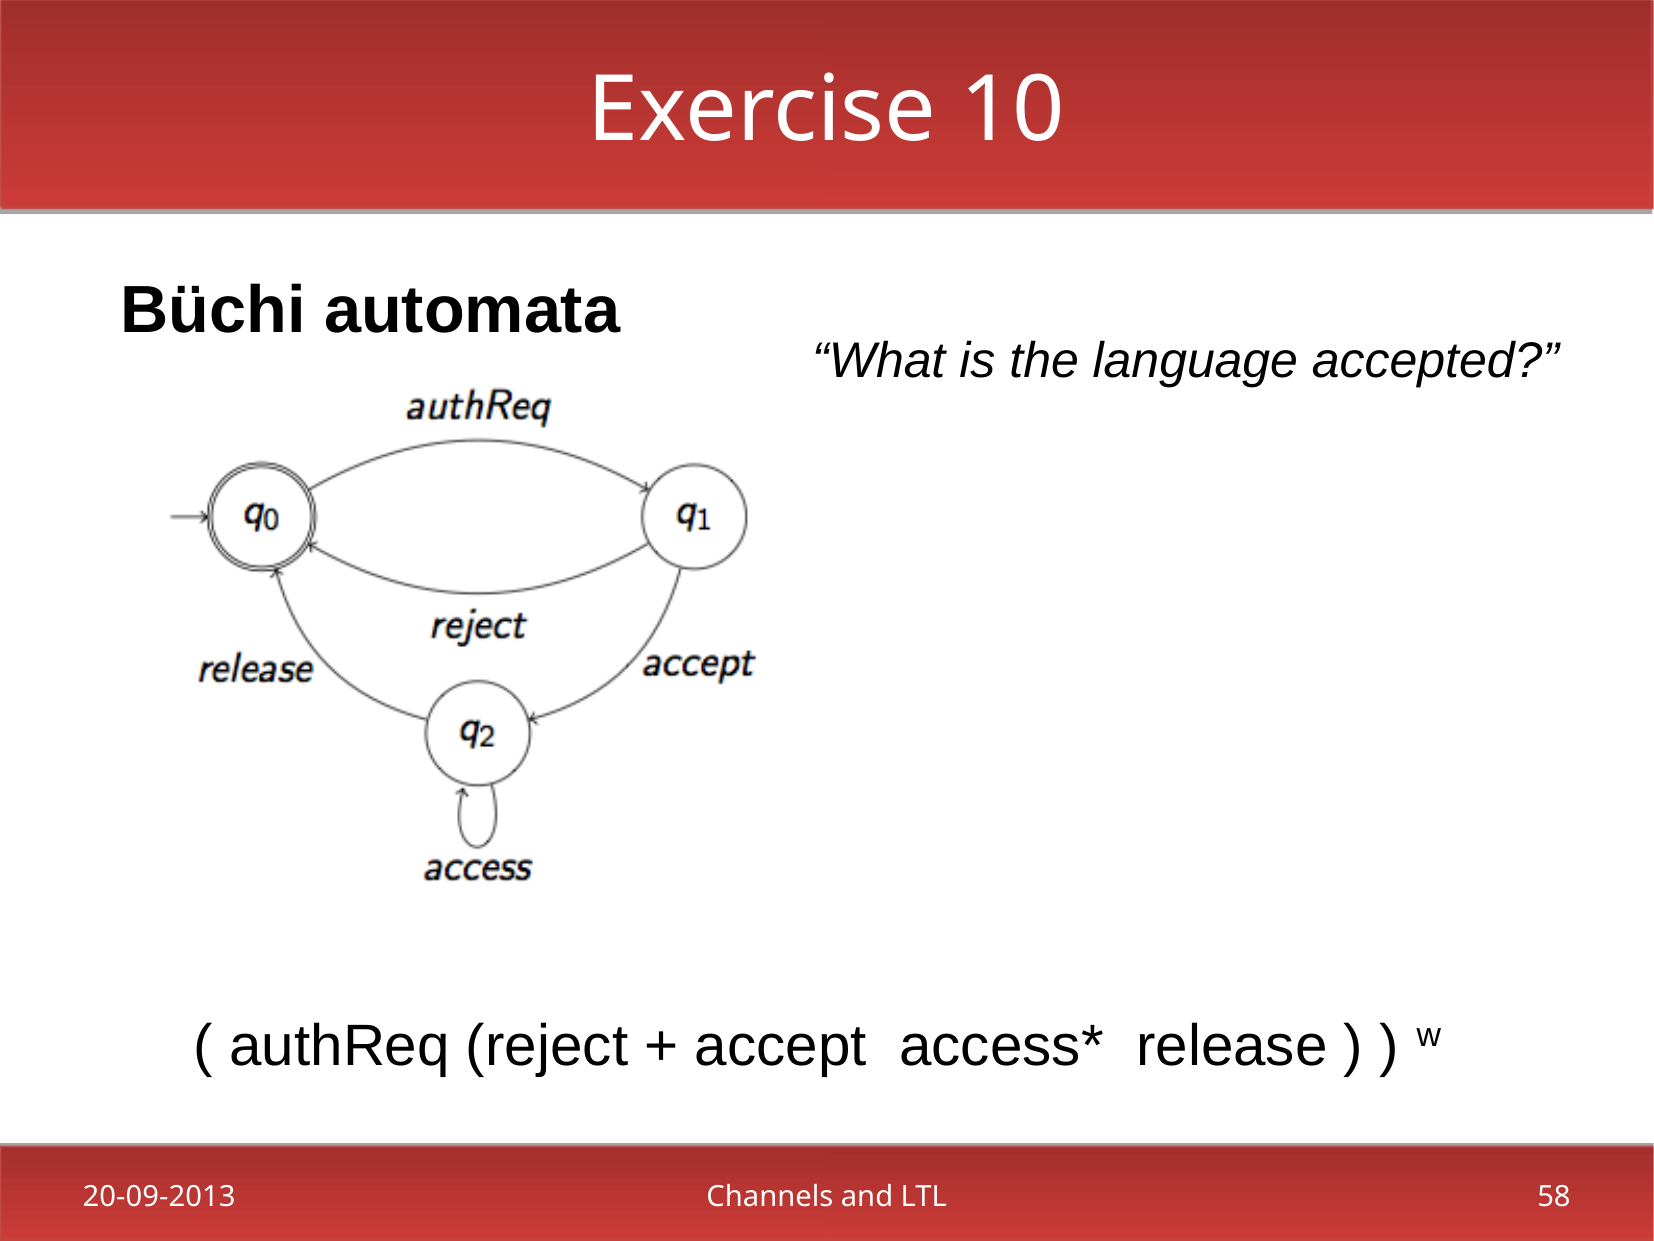

# Exercise 10
Büchi automata
“What is the language accepted?”
( authReq (reject + accept access* release ) ) w
20-09-2013
Channels and LTL
58